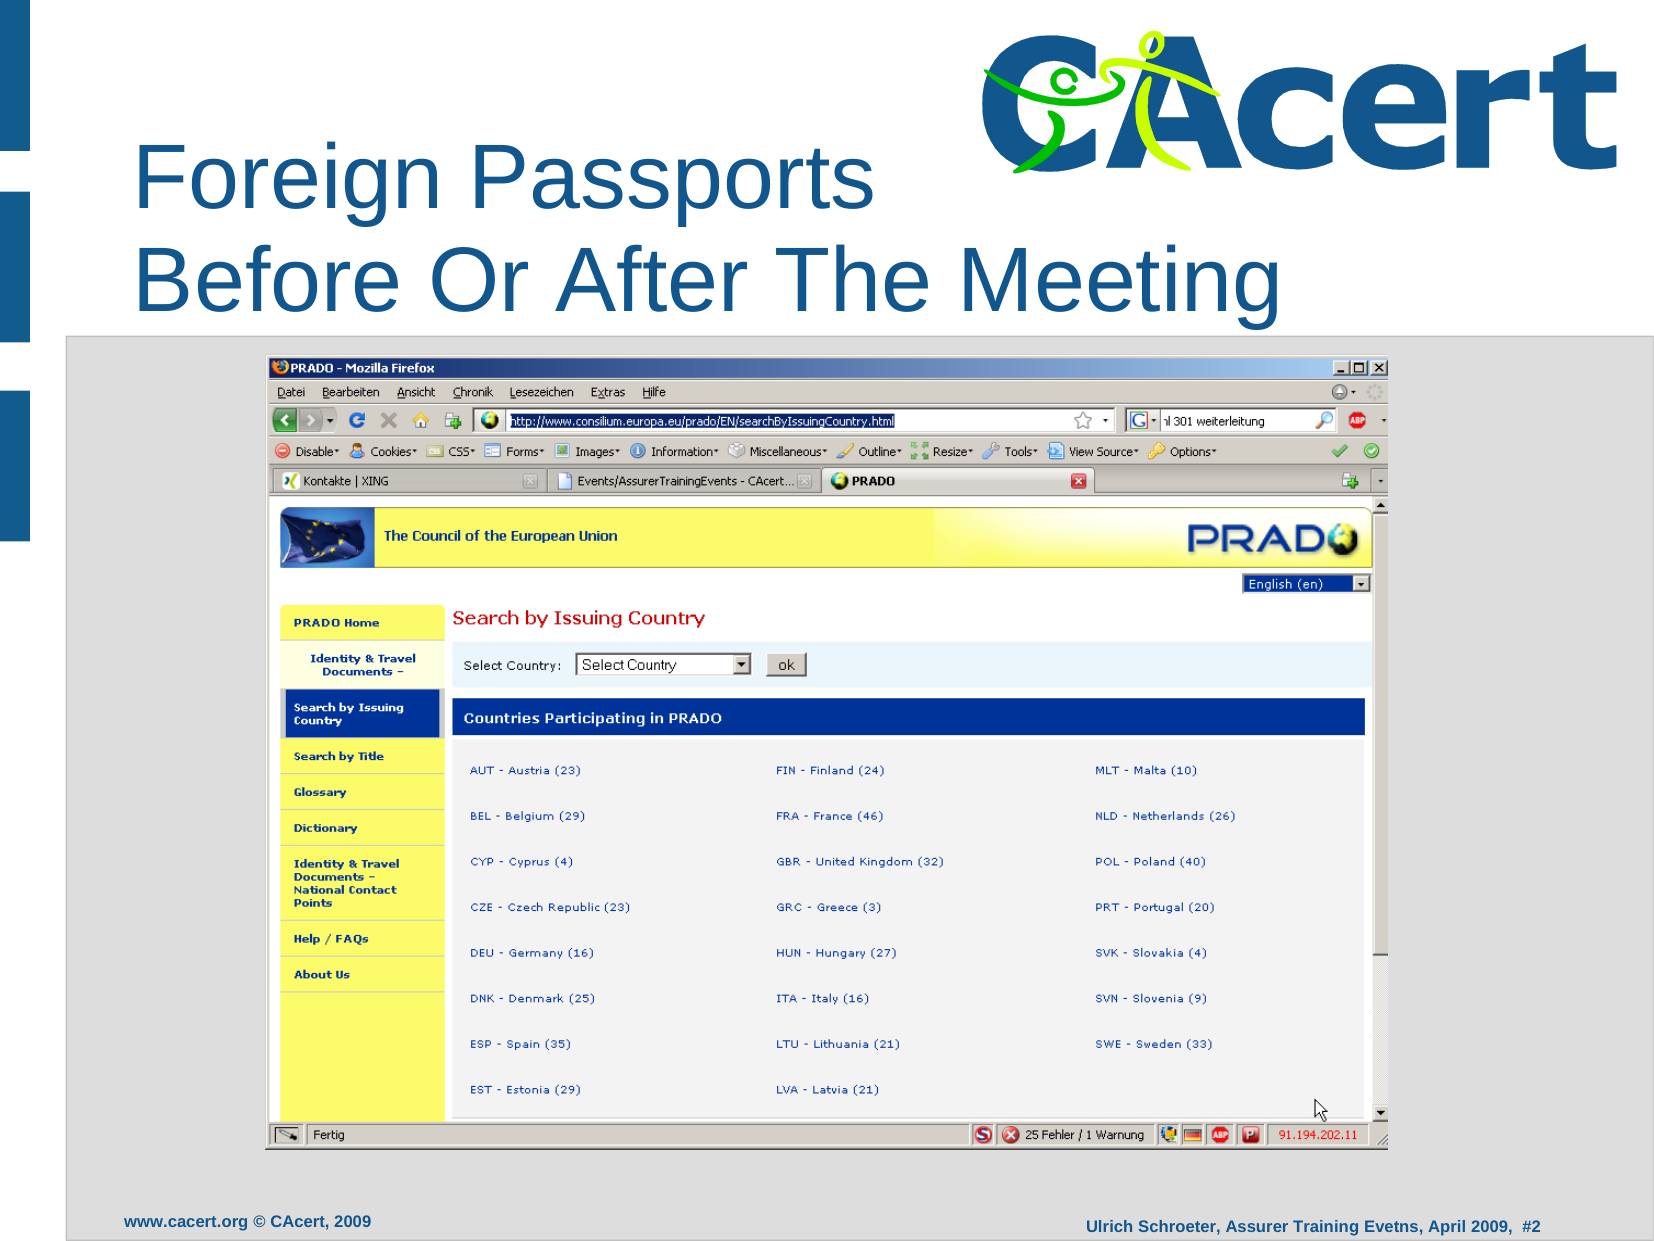

Foreign Passports
Before Or After The Meeting